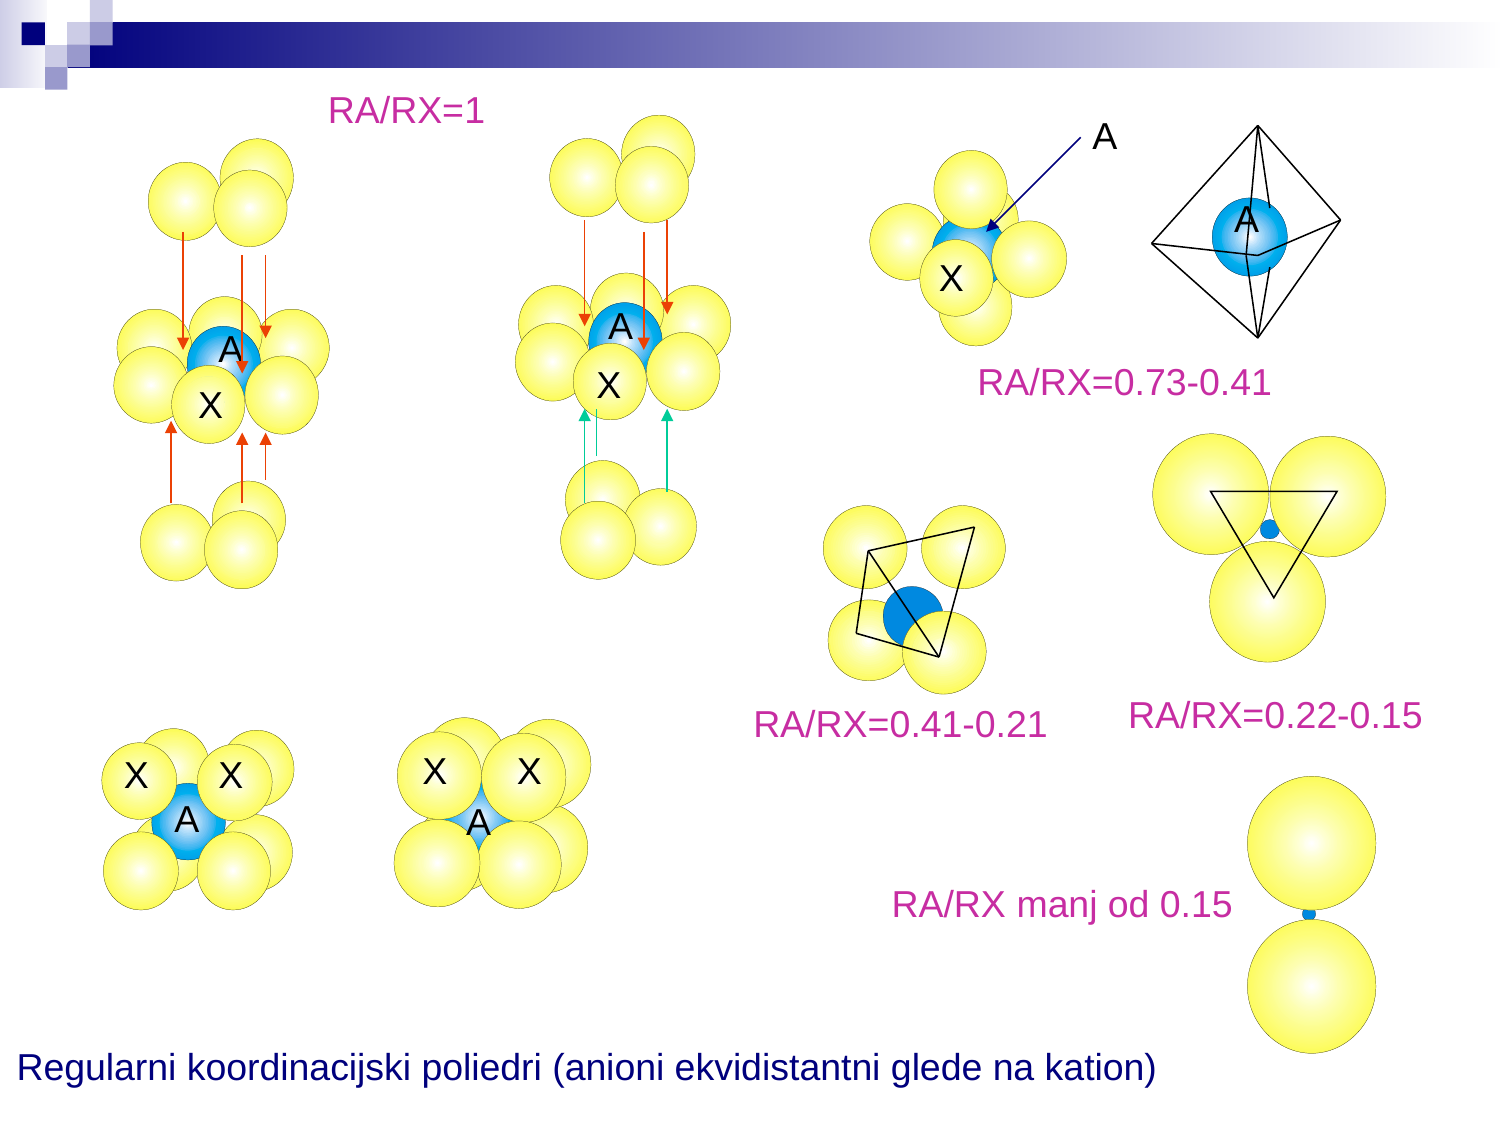

RA/RX=1
A
A
X
A
A
RA/RX=0.73-0.41
X
X
RA/RX=0.22-0.15
RA/RX=0.41-0.21
X
X
X
X
A
A
RA/RX manj od 0.15
Regularni koordinacijski poliedri (anioni ekvidistantni glede na kation)